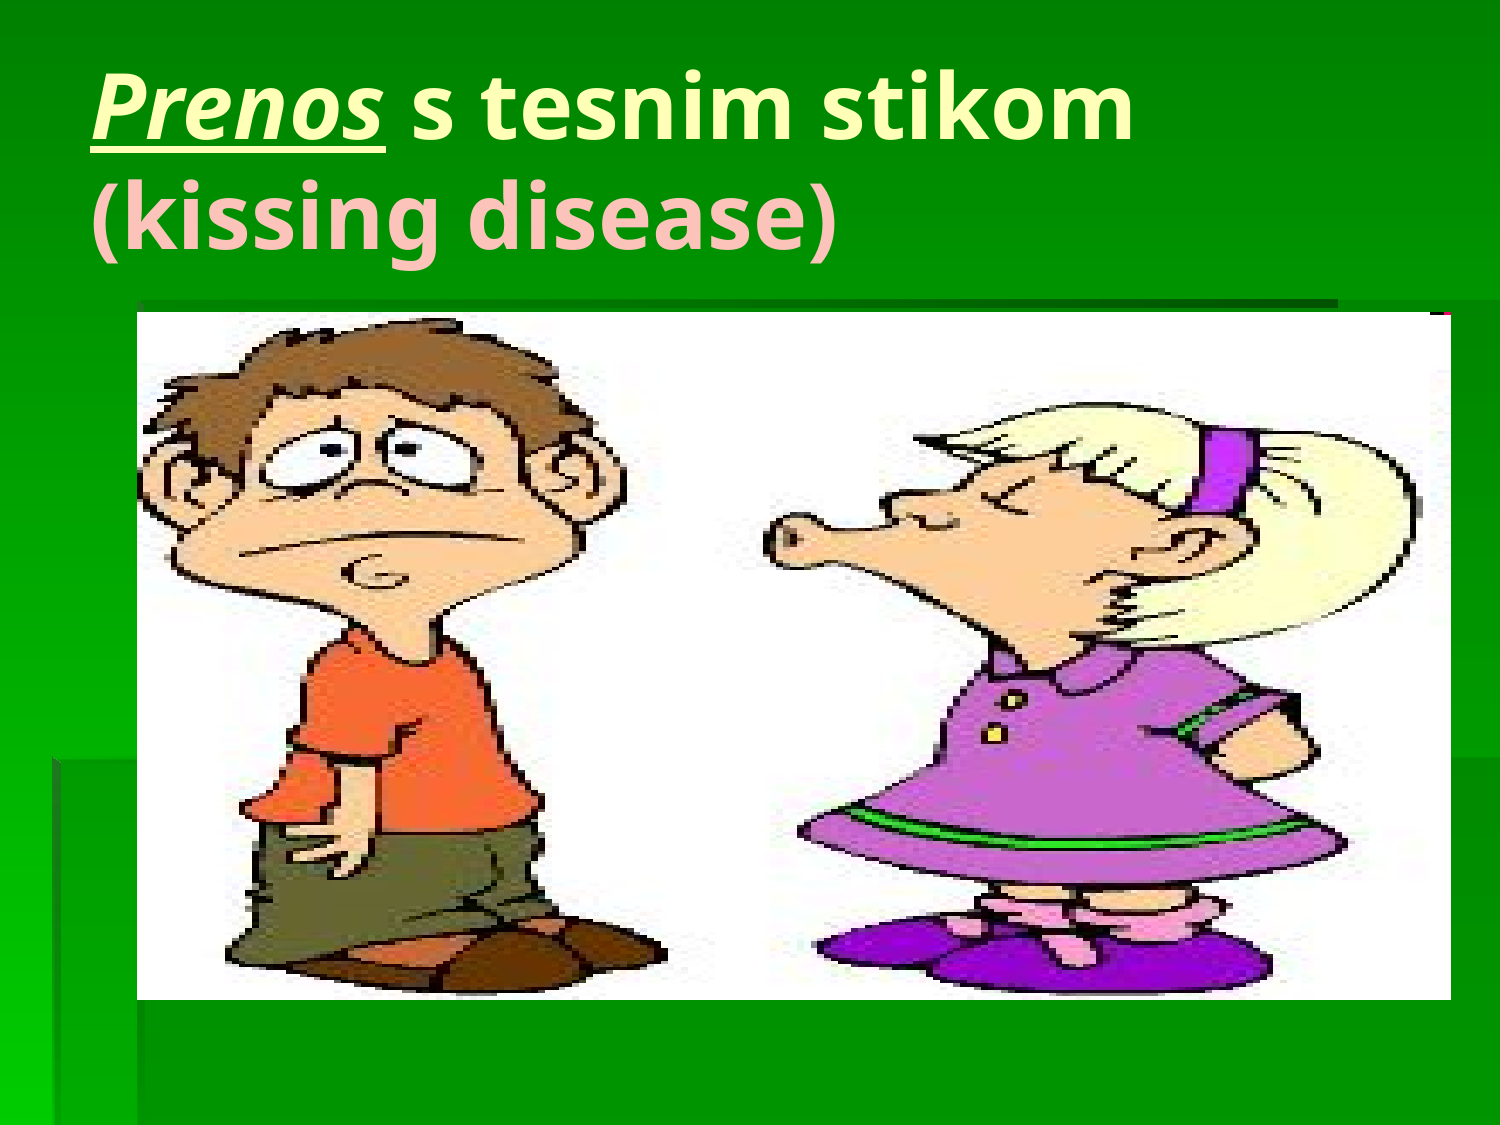

# Prenos s tesnim stikom (kissing disease)